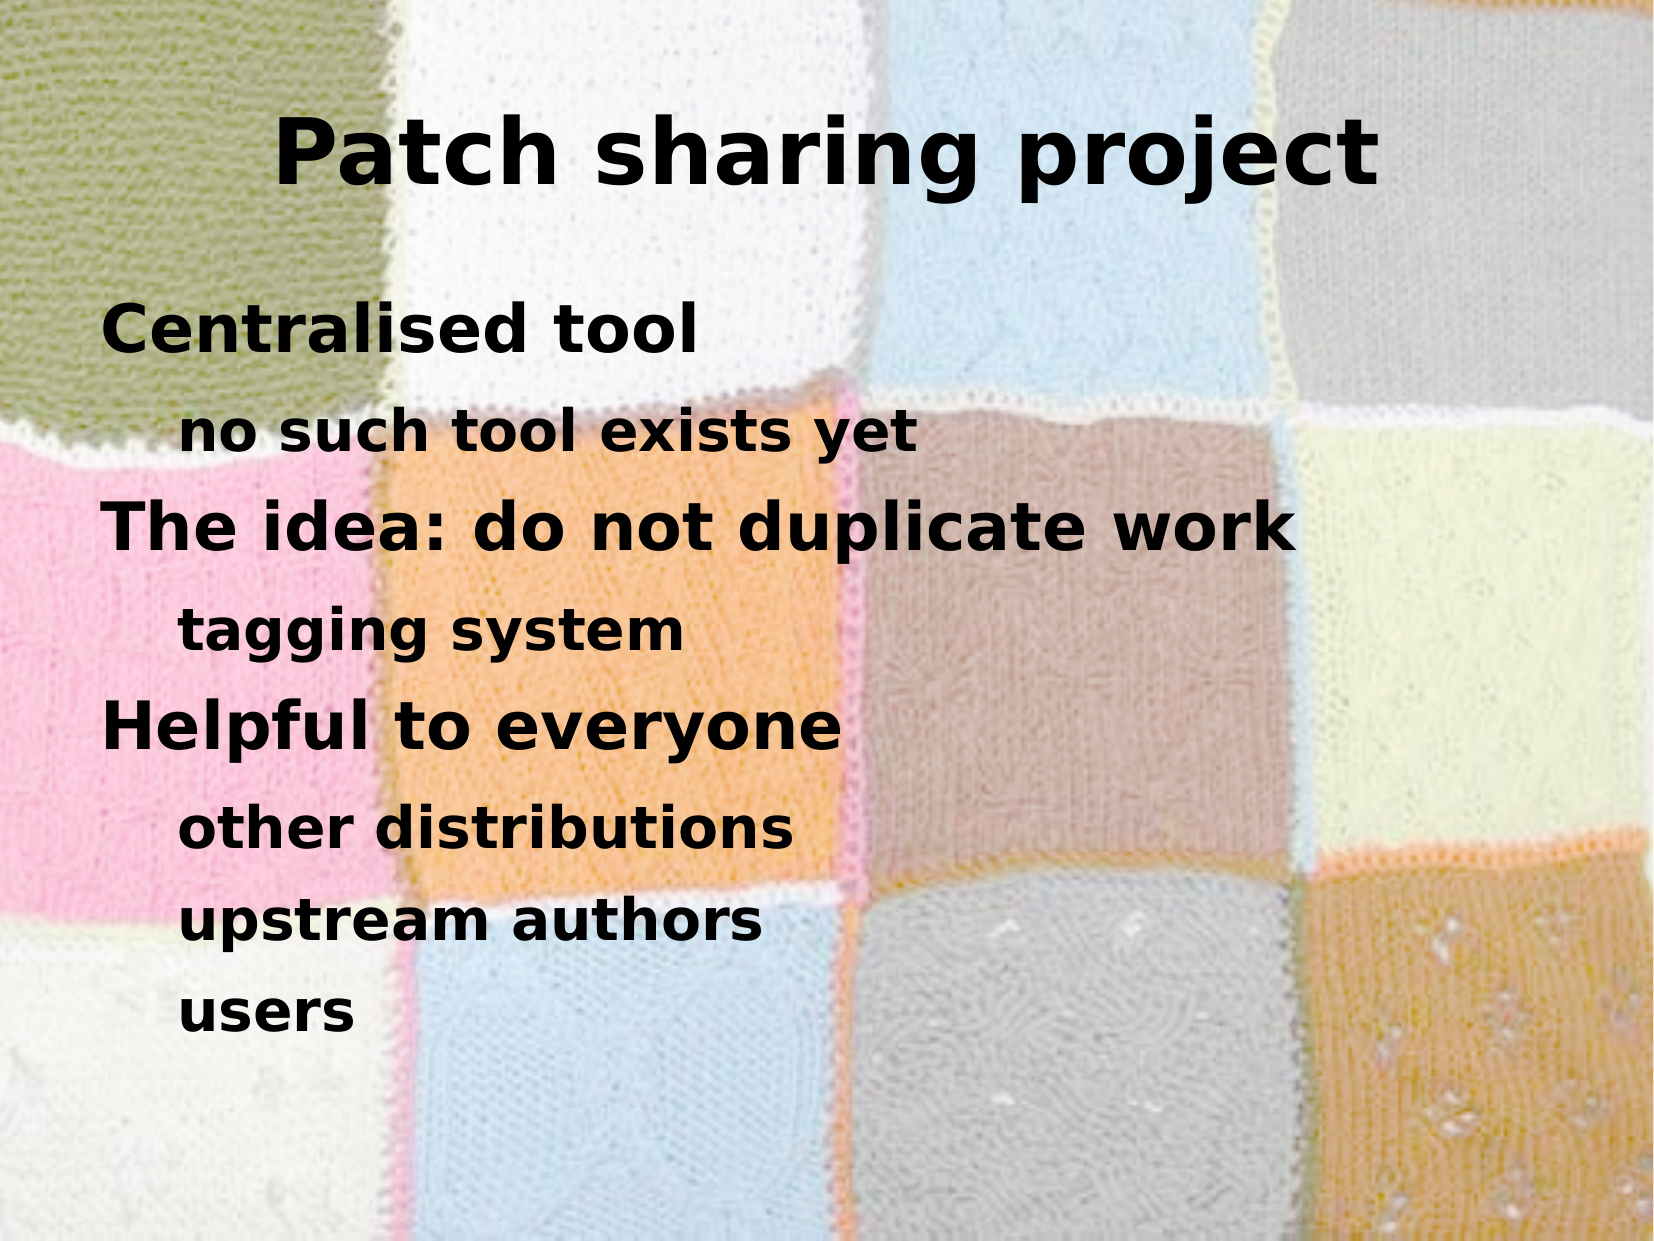

# Patch sharing project
Centralised tool
no such tool exists yet
The idea: do not duplicate work
tagging system
Helpful to everyone
other distributions
upstream authors
users